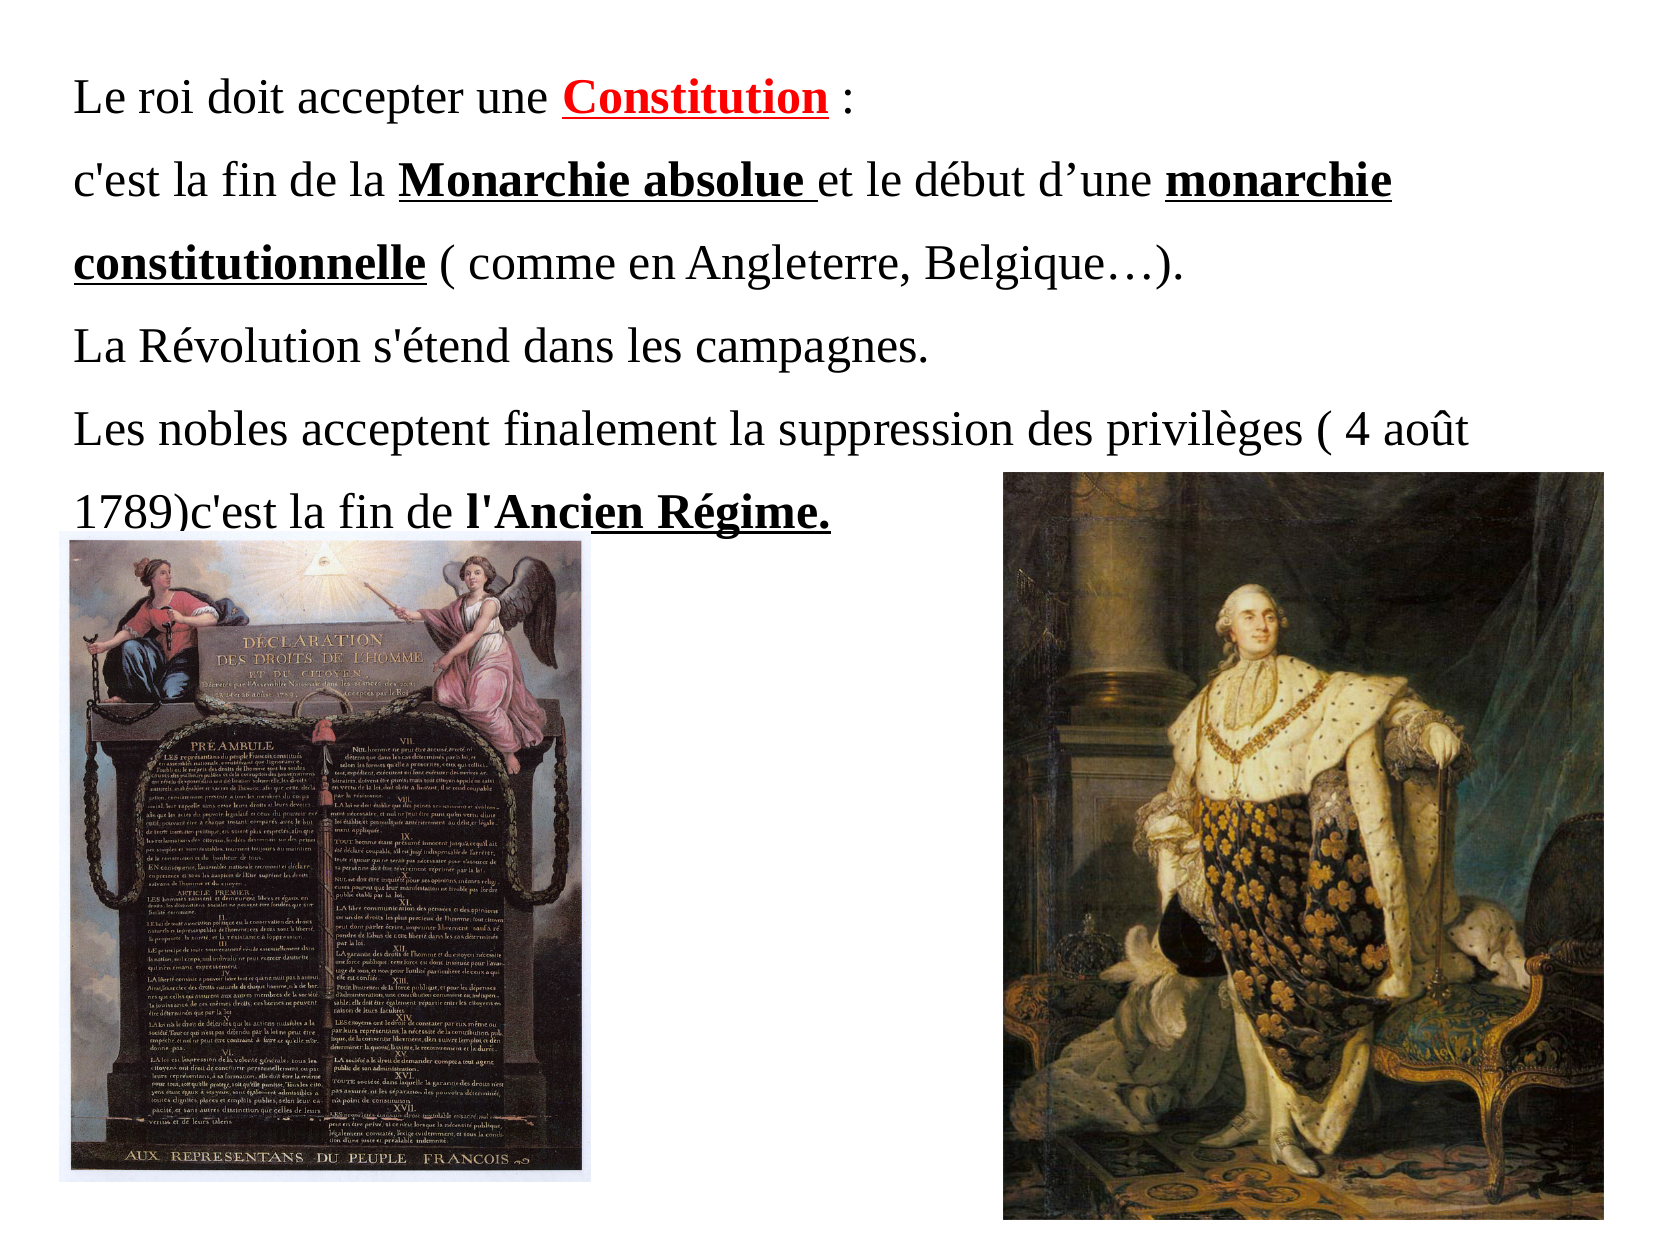

Le roi doit accepter une Constitution :
c'est la fin de la Monarchie absolue et le début d’une monarchie constitutionnelle ( comme en Angleterre, Belgique…).
La Révolution s'étend dans les campagnes.
Les nobles acceptent finalement la suppression des privilèges ( 4 août 1789)c'est la fin de l'Ancien Régime.